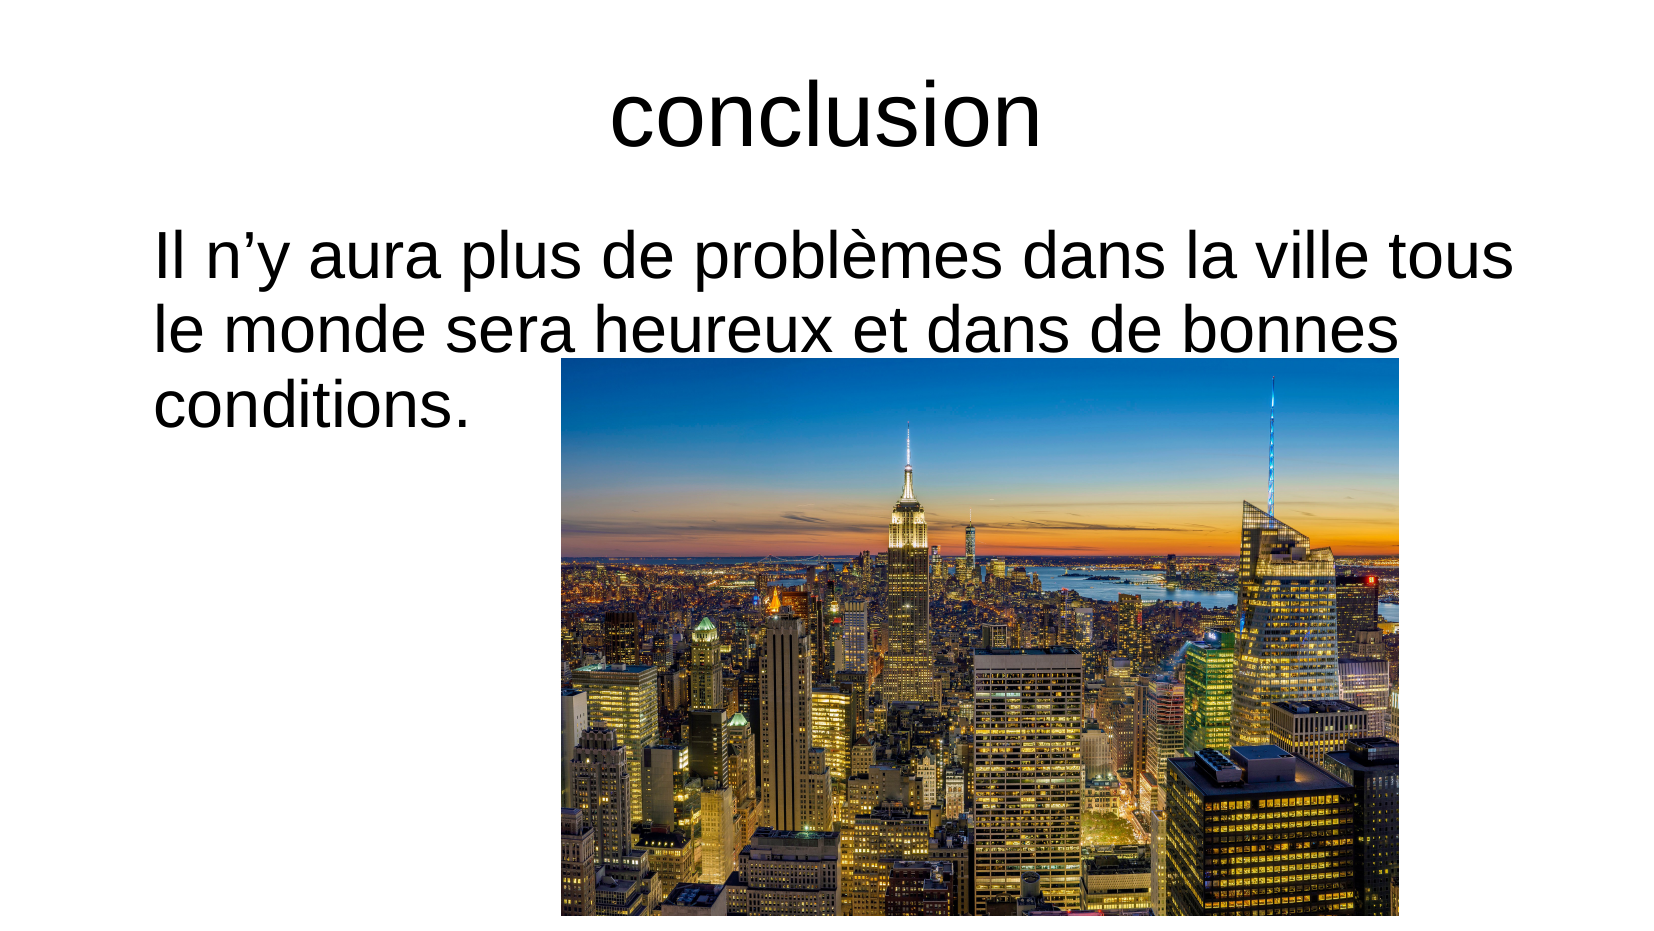

# conclusion
Il n’y aura plus de problèmes dans la ville tous le monde sera heureux et dans de bonnes conditions.